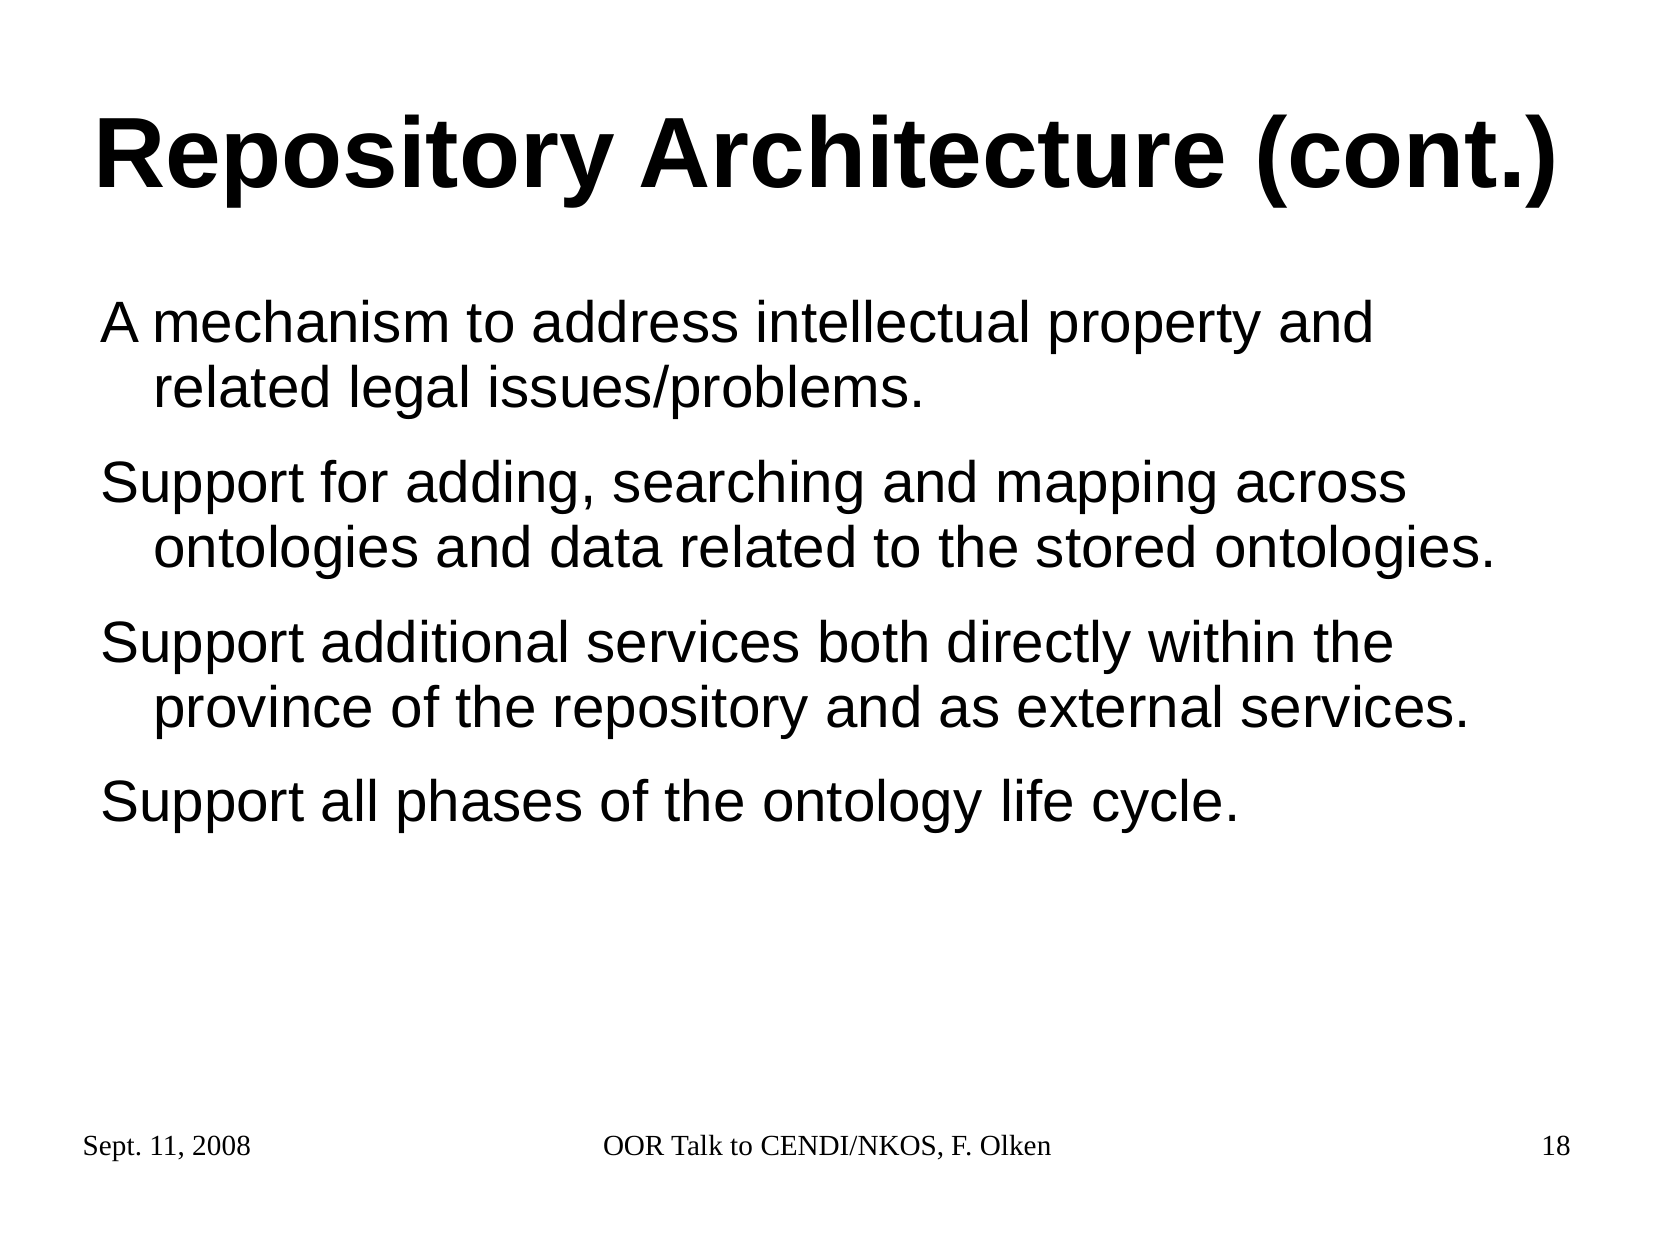

# Repository Architecture (cont.)
A mechanism to address intellectual property and related legal issues/problems.
Support for adding, searching and mapping across ontologies and data related to the stored ontologies.
Support additional services both directly within the province of the repository and as external services.
Support all phases of the ontology life cycle.
Sept. 11, 2008
OOR Talk to CENDI/NKOS, F. Olken
18